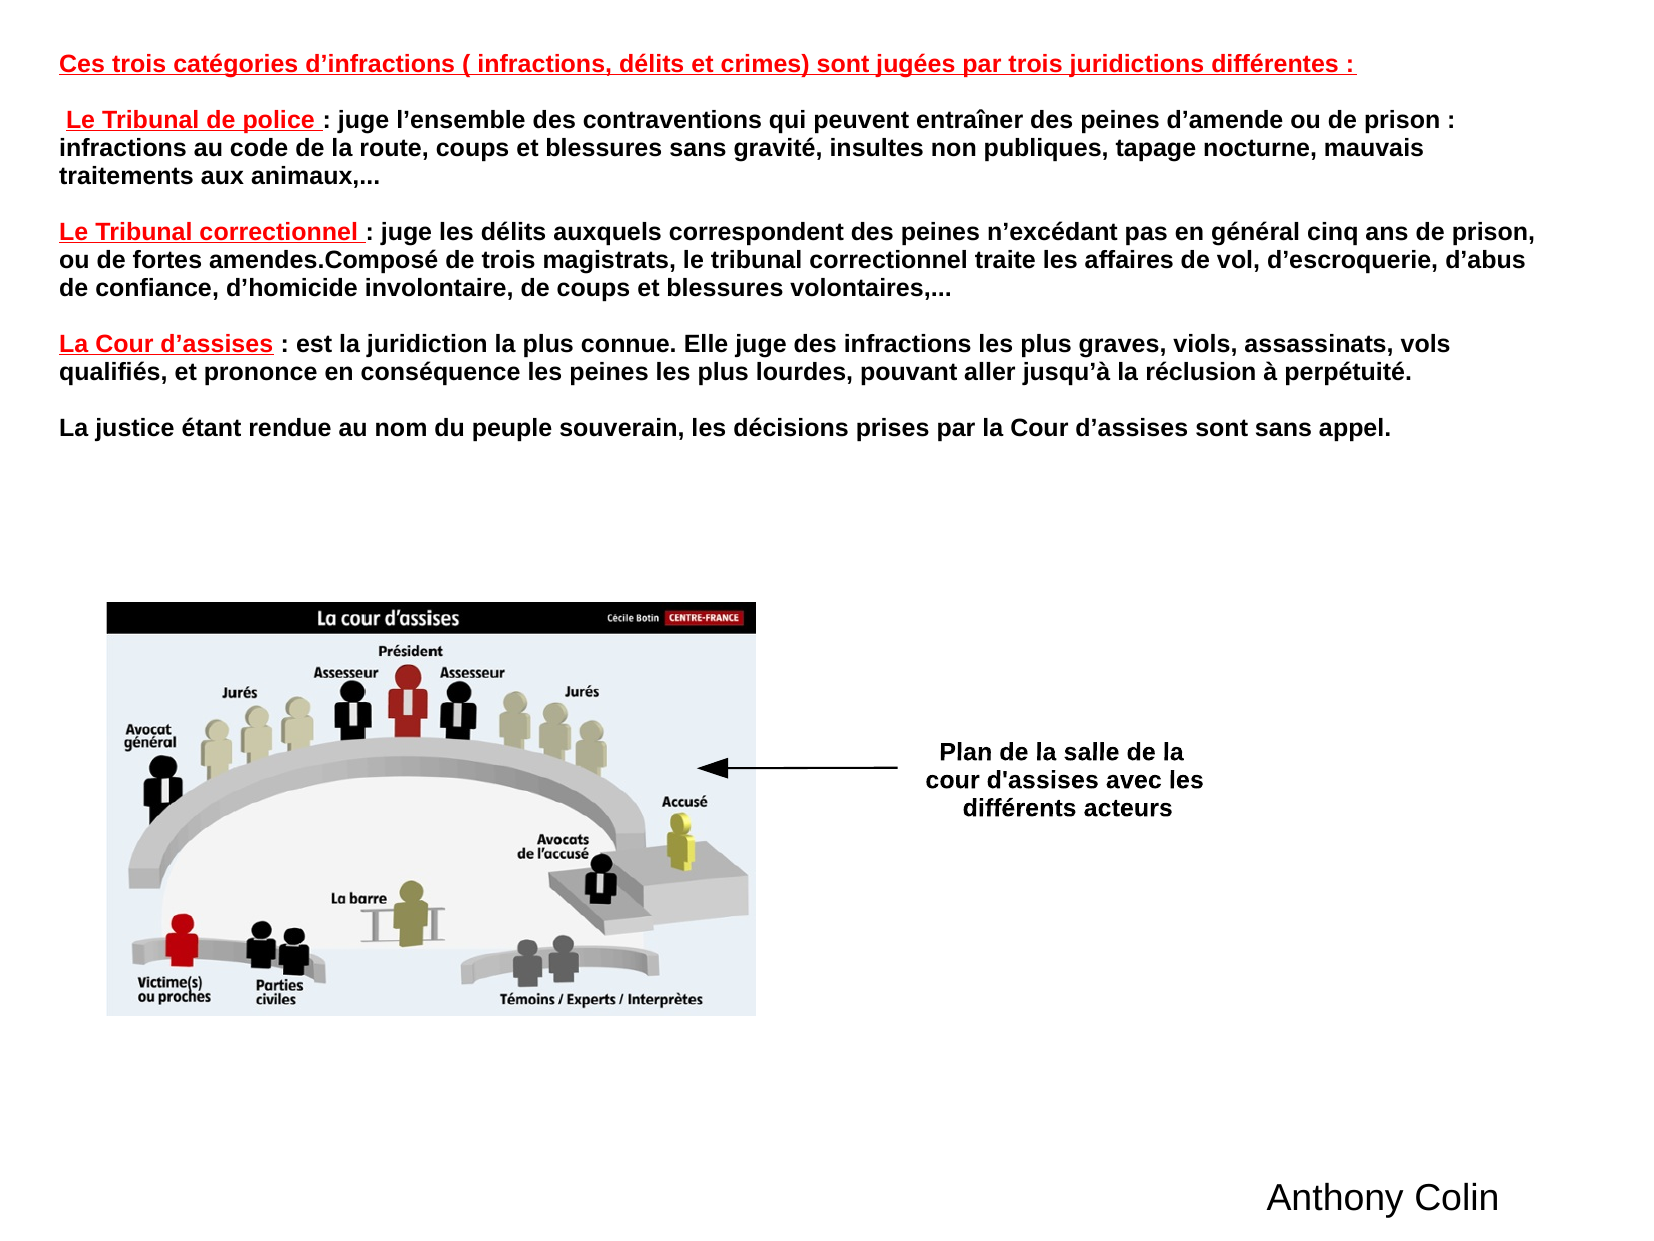

# Ces trois catégories d’infractions ( infractions, délits et crimes) sont jugées par trois juridictions différentes :
 Le Tribunal de police : juge l’ensemble des contraventions qui peuvent entraîner des peines d’amende ou de prison : infractions au code de la route, coups et blessures sans gravité, insultes non publiques, tapage nocturne, mauvais traitements aux animaux,...
Le Tribunal correctionnel : juge les délits auxquels correspondent des peines n’excédant pas en général cinq ans de prison, ou de fortes amendes.Composé de trois magistrats, le tribunal correctionnel traite les affaires de vol, d’escroquerie, d’abus de confiance, d’homicide involontaire, de coups et blessures volontaires,...
La Cour d’assises : est la juridiction la plus connue. Elle juge des infractions les plus graves, viols, assassinats, vols qualifiés, et prononce en conséquence les peines les plus lourdes, pouvant aller jusqu’à la réclusion à perpétuité.
La justice étant rendue au nom du peuple souverain, les décisions prises par la Cour d’assises sont sans appel.
Plan de la salle de la
cour d'assises avec les
 différents acteurs
Anthony Colin